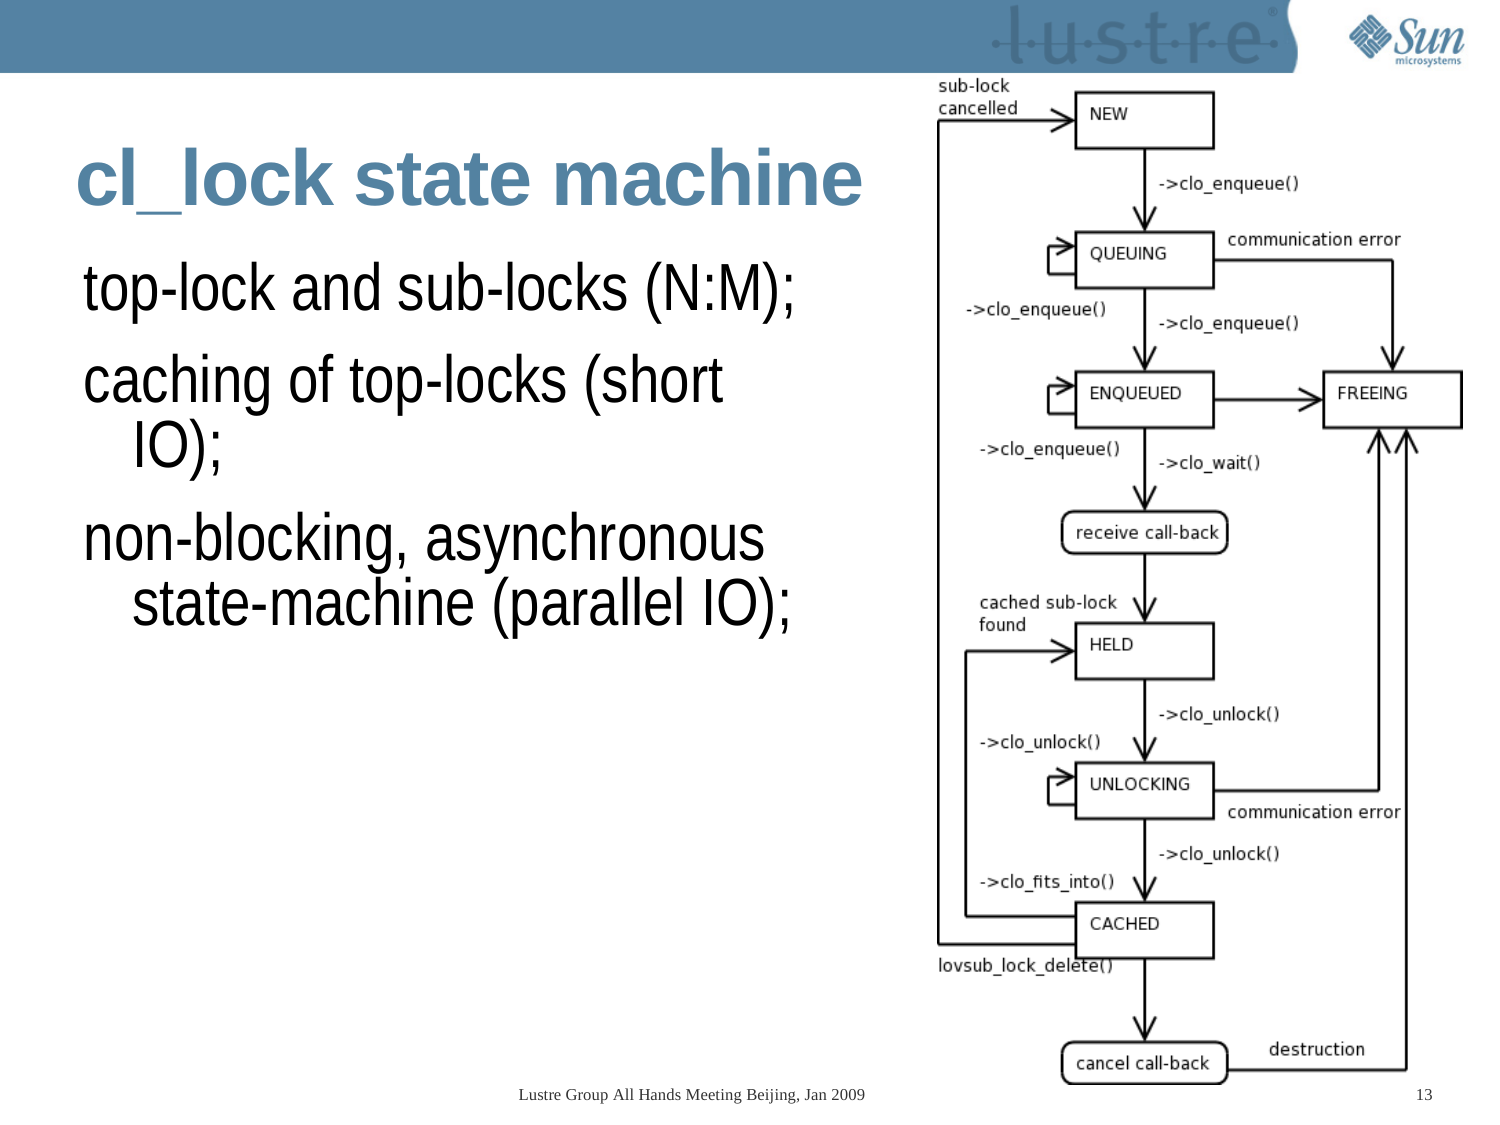

# cl_lock state machine
top-lock and sub-locks (N:M);
caching of top-locks (short IO);
non-blocking, asynchronous state-machine (parallel IO);